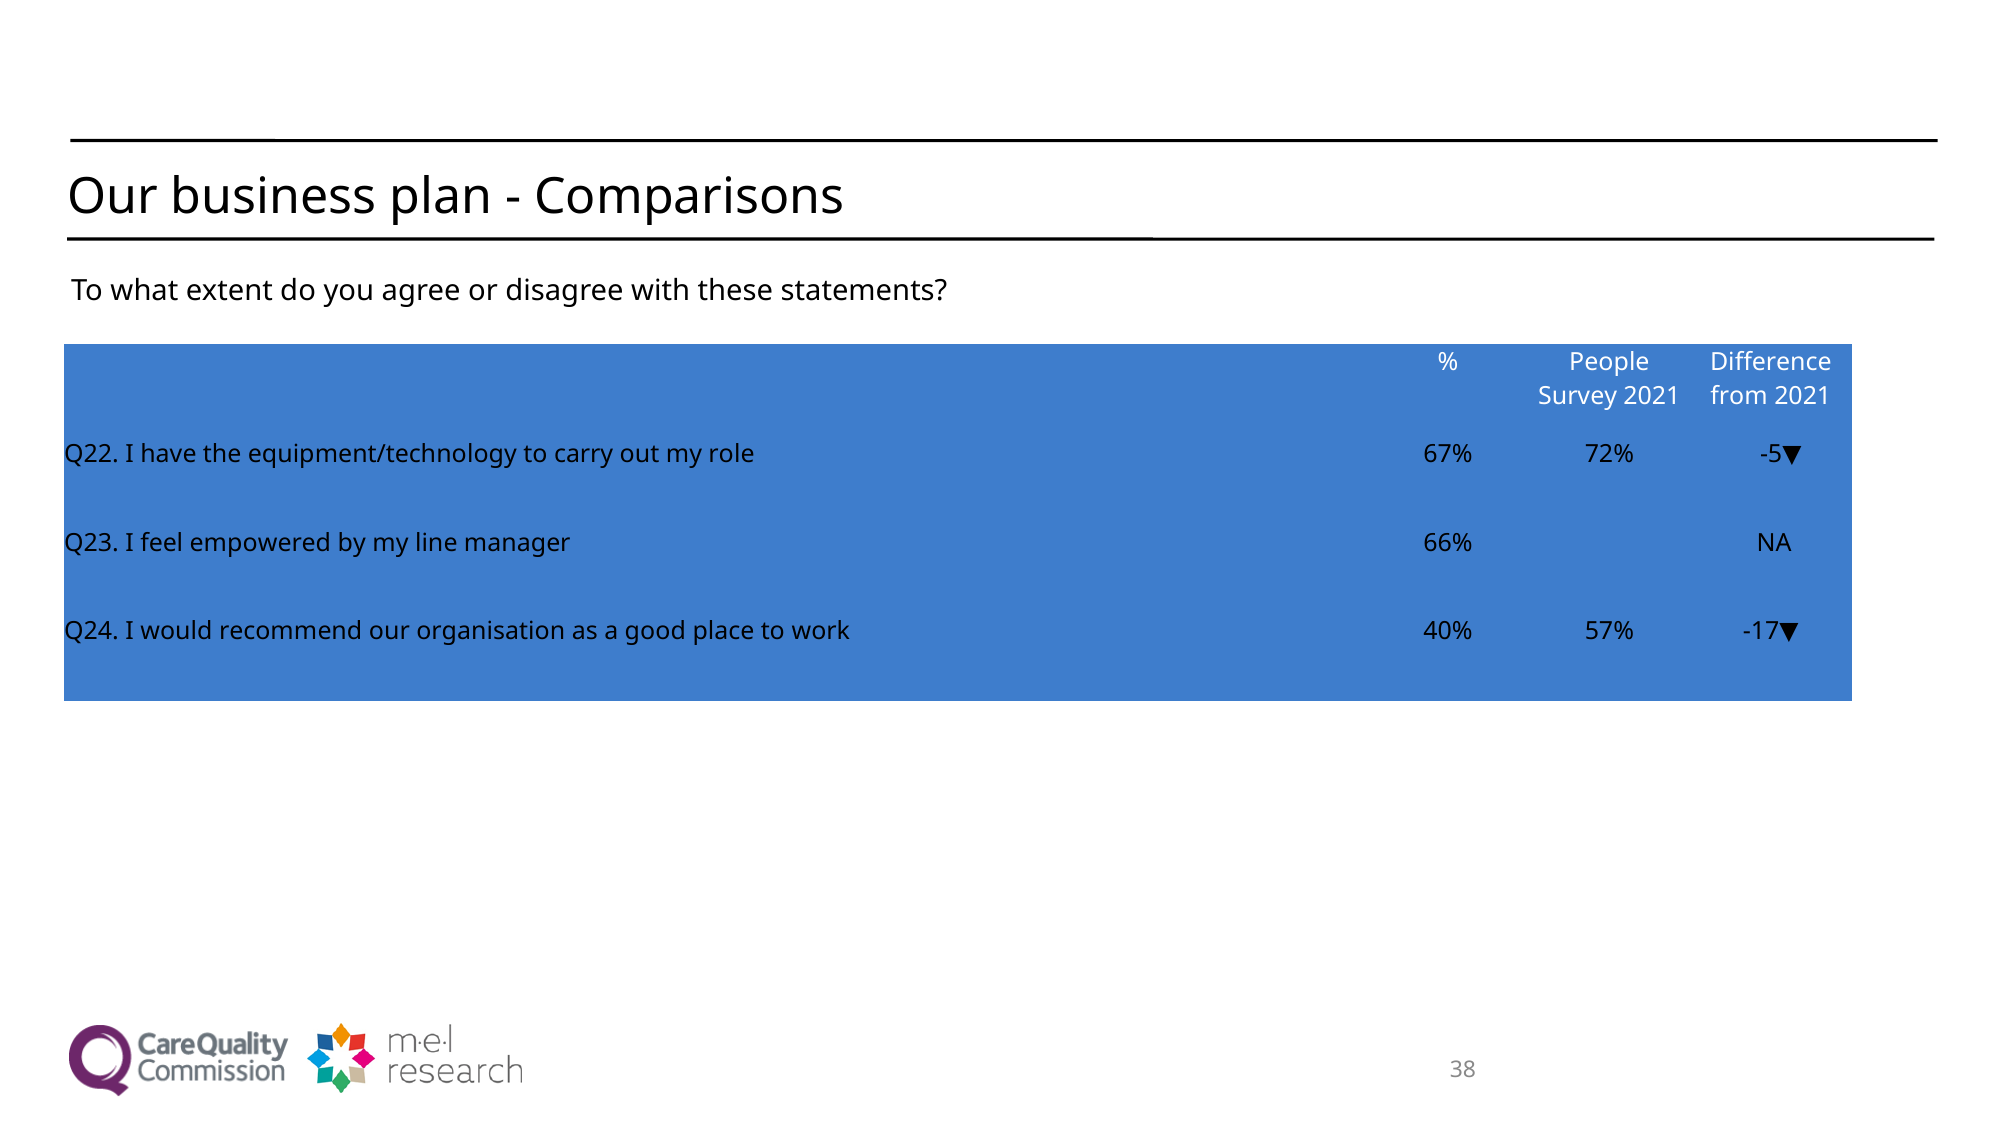

# Our business plan - Comparisons
To what extent do you agree or disagree with these statements?
| | % | People Survey 2021 | Difference from 2021 |
| --- | --- | --- | --- |
| Q22. I have the equipment/technology to carry out my role | 67% | 72% | -5▼ |
| Q23. I feel empowered by my line manager | 66% | | NA |
| Q24. I would recommend our organisation as a good place to work | 40% | 57% | -17▼ |